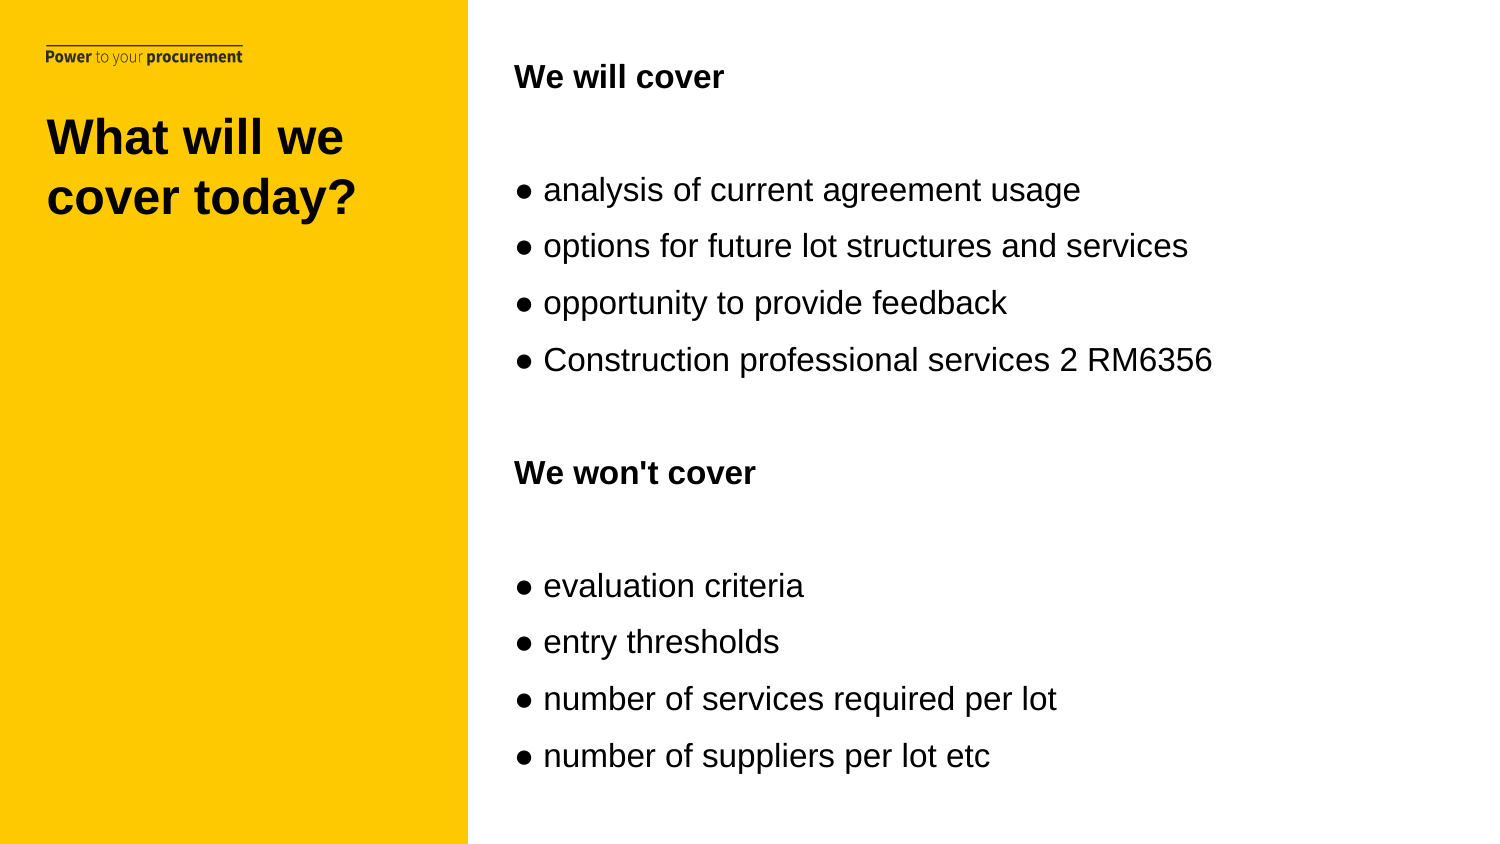

# We will cover
● analysis of current agreement usage
● options for future lot structures and services
● opportunity to provide feedback
● Construction professional services 2 RM6356
We won't cover
● evaluation criteria
● entry thresholds
● number of services required per lot
● number of suppliers per lot etc
What will we cover today?